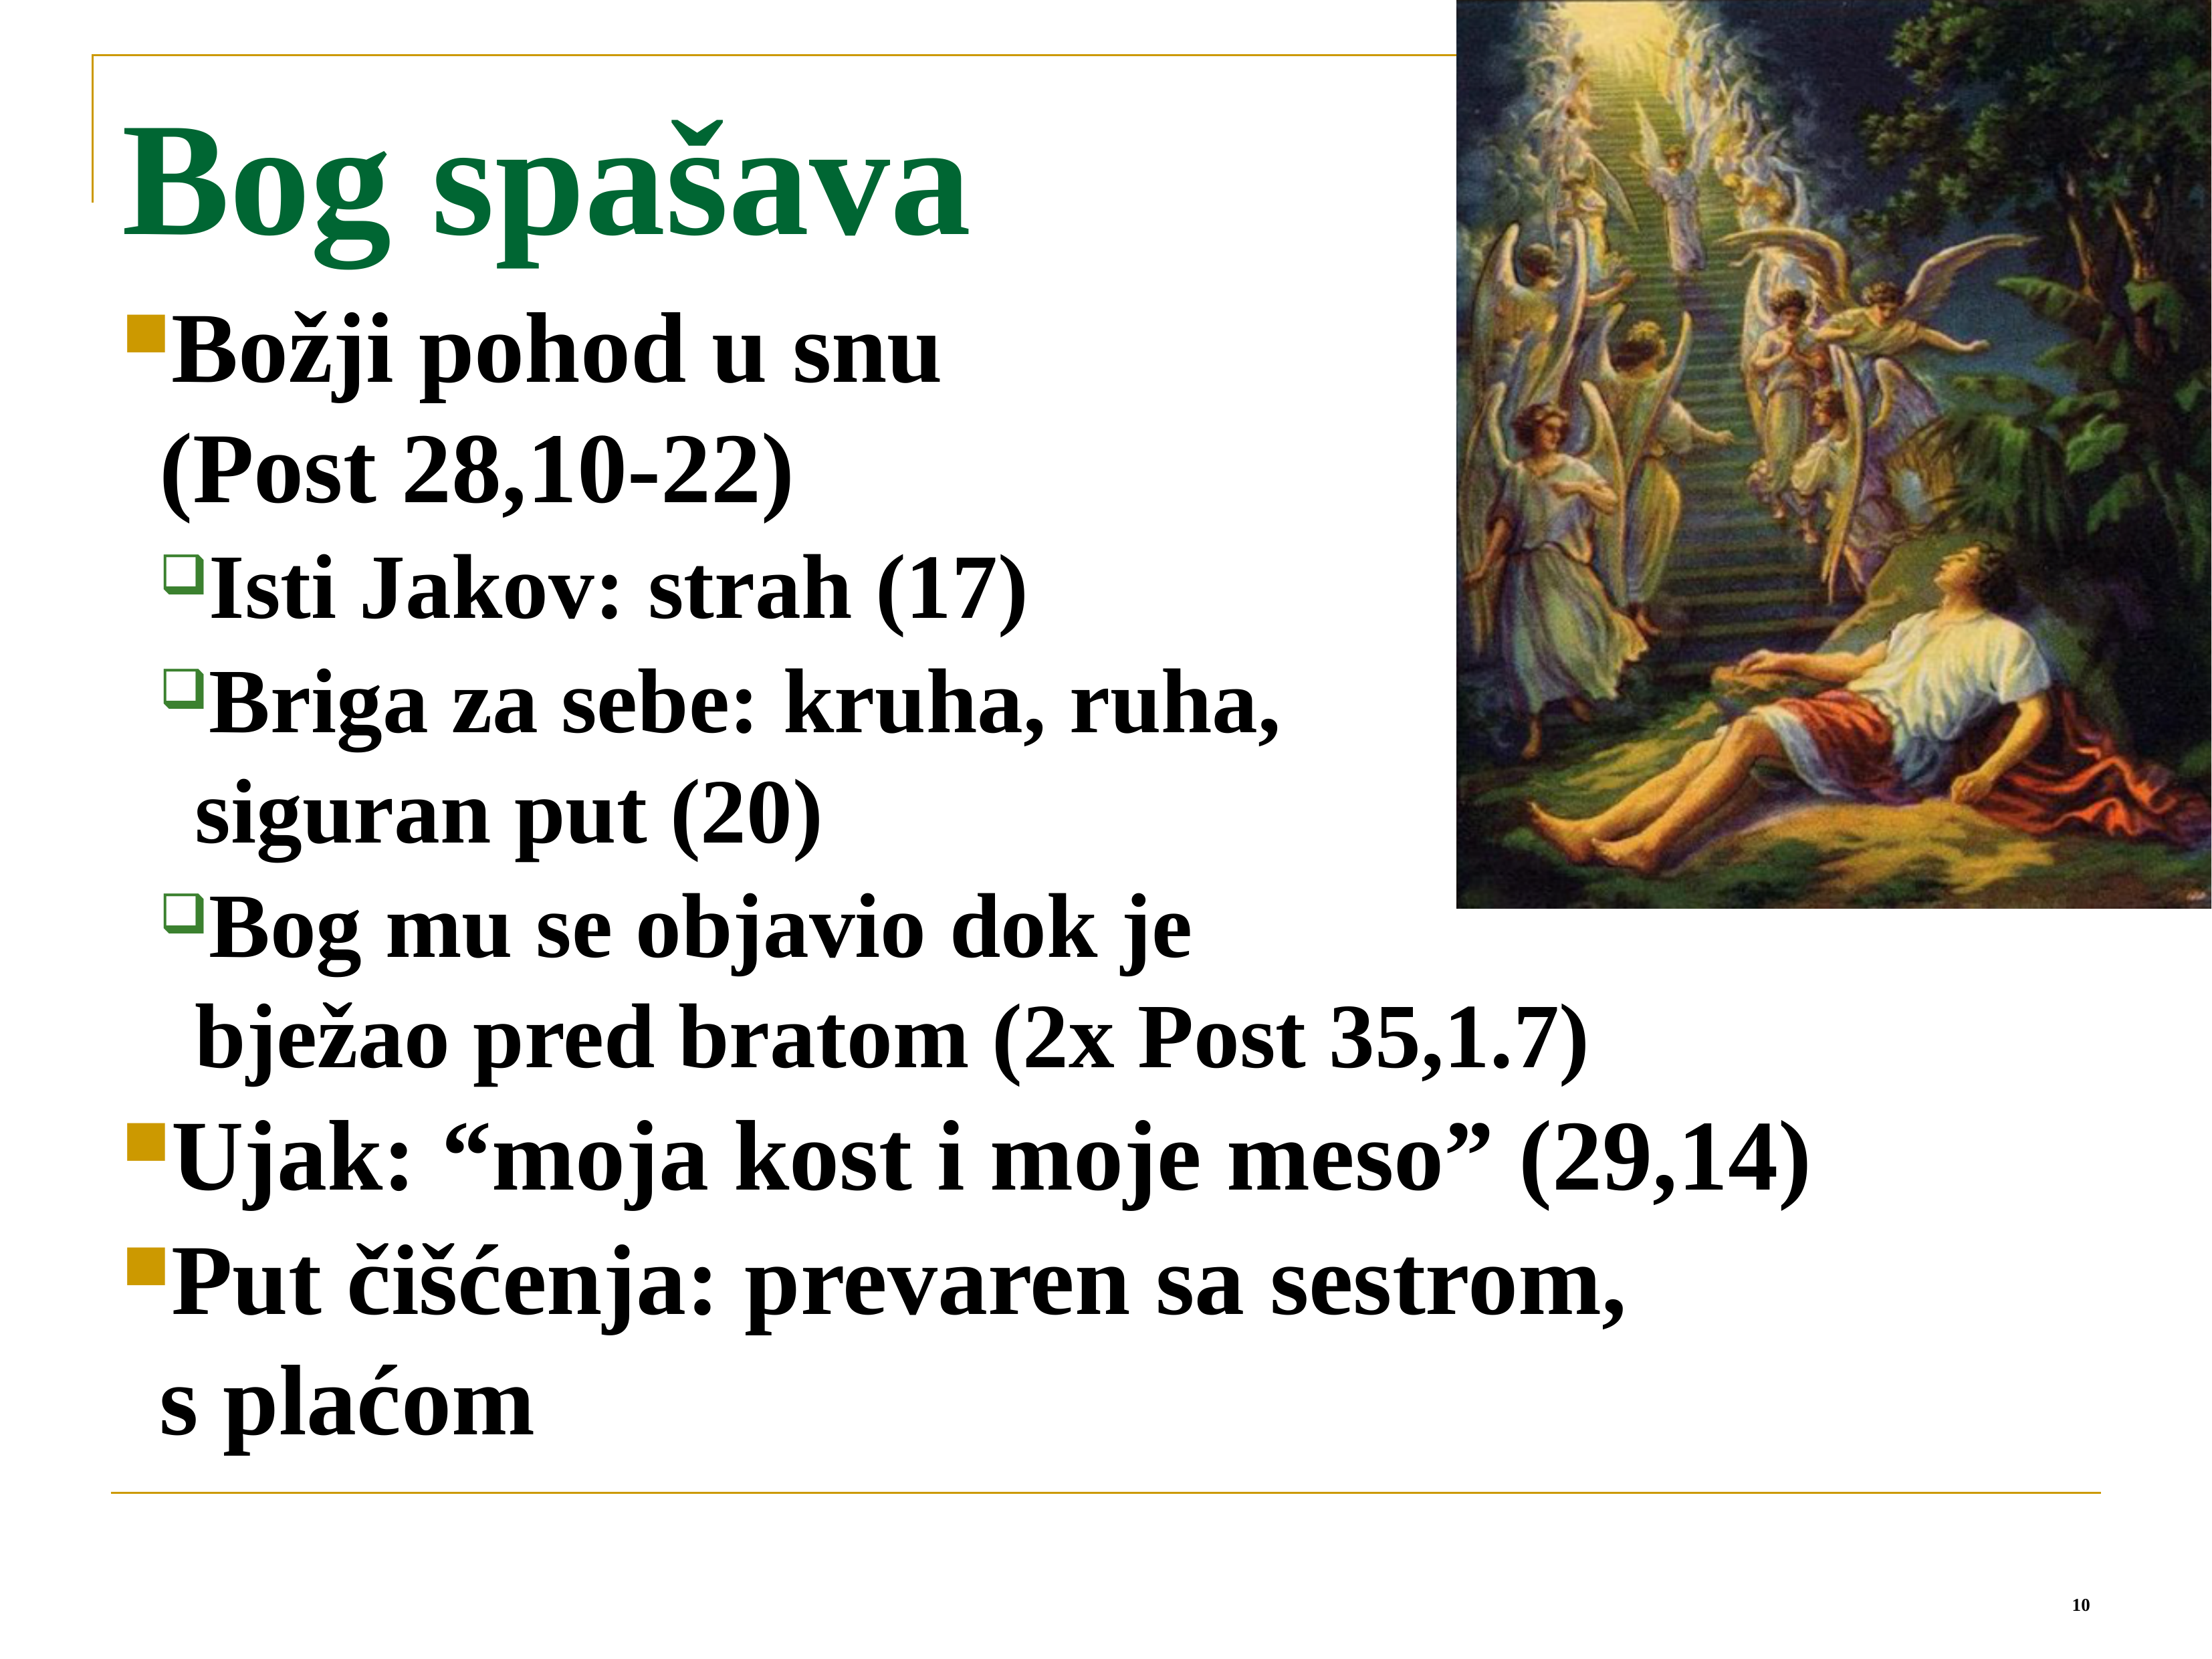

# Bog spašava
Božji pohod u snu
(Post 28,10-22)
Isti Jakov: strah (17)
Briga za sebe: kruha, ruha,
siguran put (20)
Bog mu se objavio dok je
bježao pred bratom (2x Post 35,1.7)
Ujak: “moja kost i moje meso” (29,14)
Put čišćenja: prevaren sa sestrom,
s plaćom
10